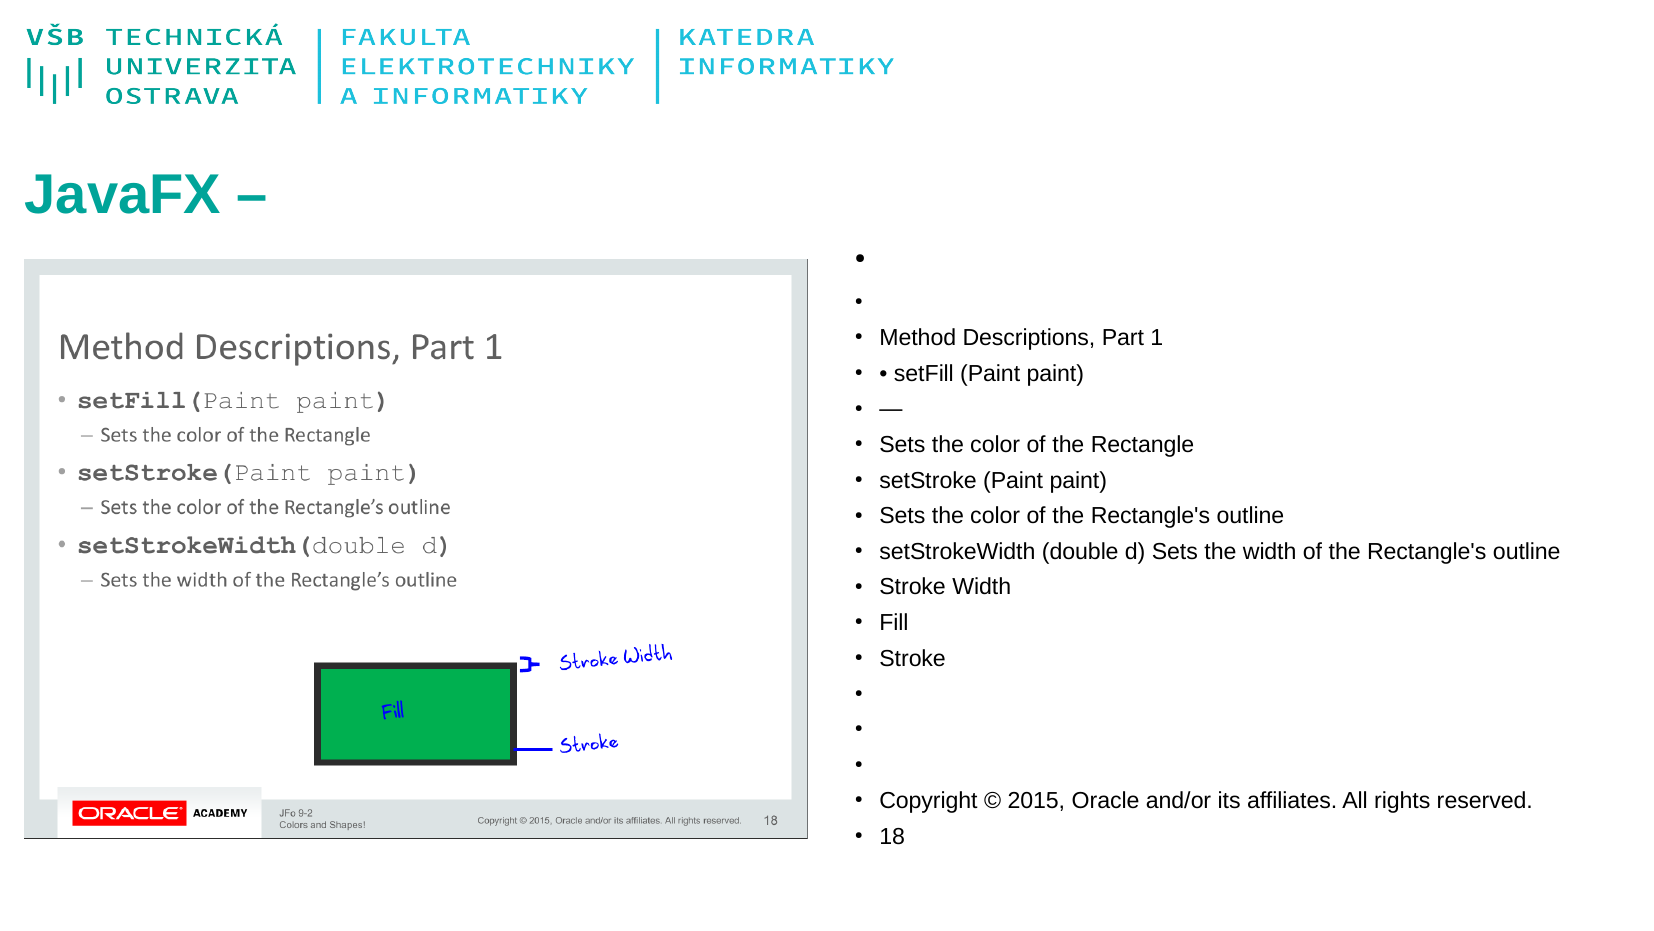

# JavaFX –
﻿
Method Descriptions, Part 1
• setFill (Paint paint)
—
Sets the color of the Rectangle
setStroke (Paint paint)
Sets the color of the Rectangle's outline
setStrokeWidth (double d) Sets the width of the Rectangle's outline
Stroke Width
Fill
Stroke
Copyright © 2015, Oracle and/or its affiliates. All rights reserved.
18